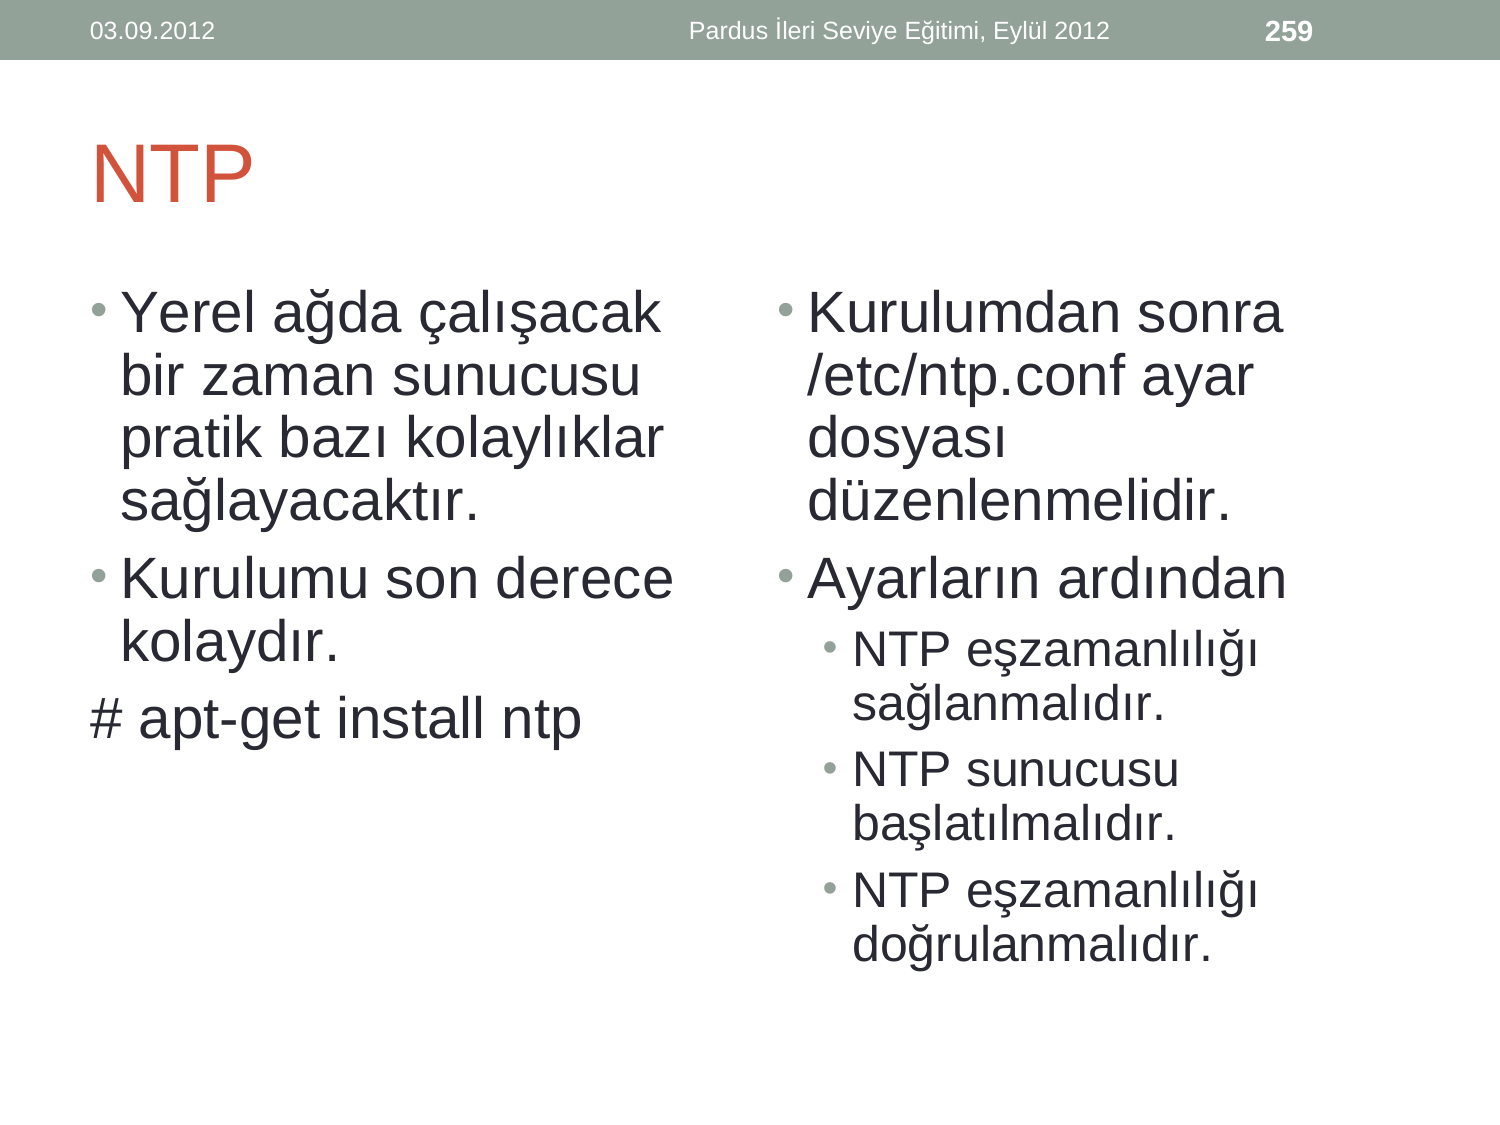

03.09.2012
Pardus İleri Seviye Eğitimi, Eylül 2012
# NTP
Yerel ağda çalışacak bir zaman sunucusu pratik bazı kolaylıklar sağlayacaktır.
Kurulumu son derece kolaydır.
# apt-get install ntp
Kurulumdan sonra /etc/ntp.conf ayar dosyası düzenlenmelidir.
Ayarların ardından
NTP eşzamanlılığı sağlanmalıdır.
NTP sunucusu başlatılmalıdır.
NTP eşzamanlılığı doğrulanmalıdır.